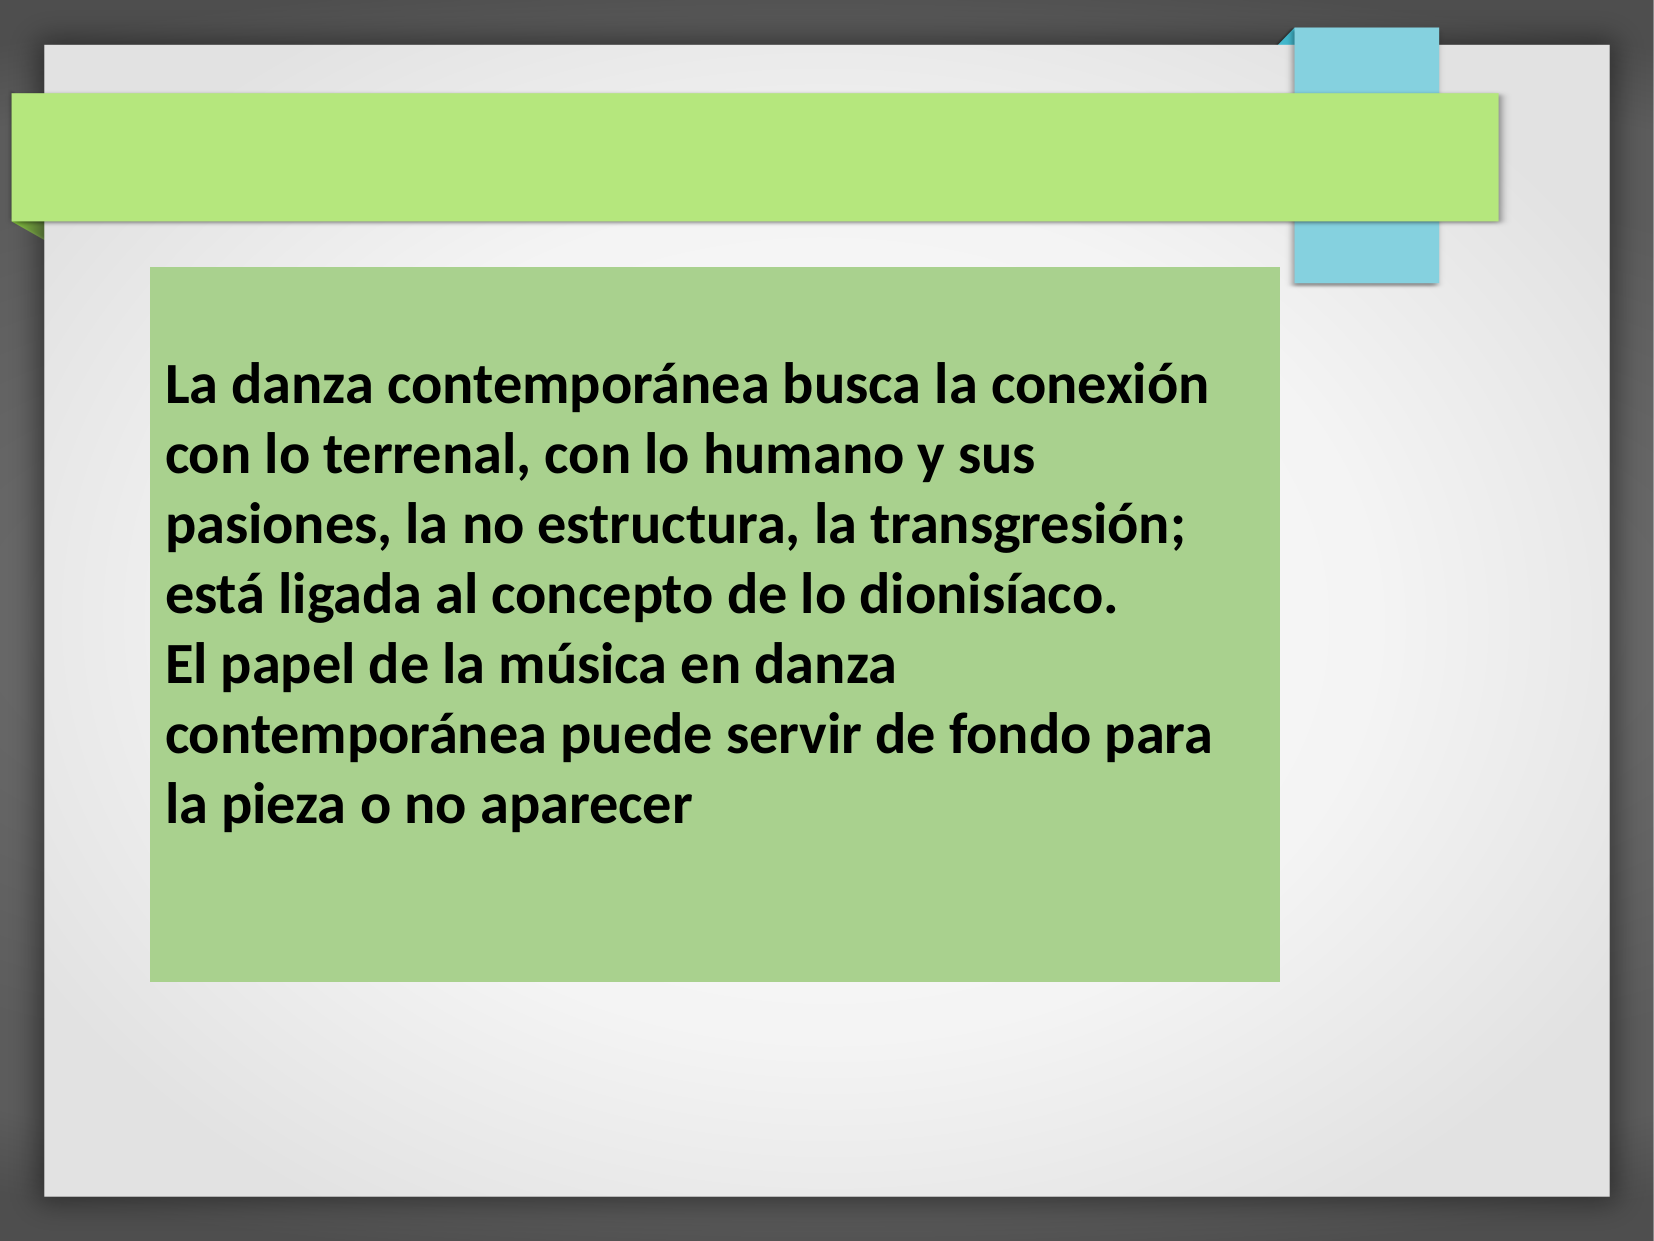

La danza contemporánea busca la conexión con lo terrenal, con lo humano y sus pasiones, la no estructura, la transgresión; está ligada al concepto de lo dionisíaco.
El papel de la música en danza contemporánea puede servir de fondo para la pieza o no aparecer